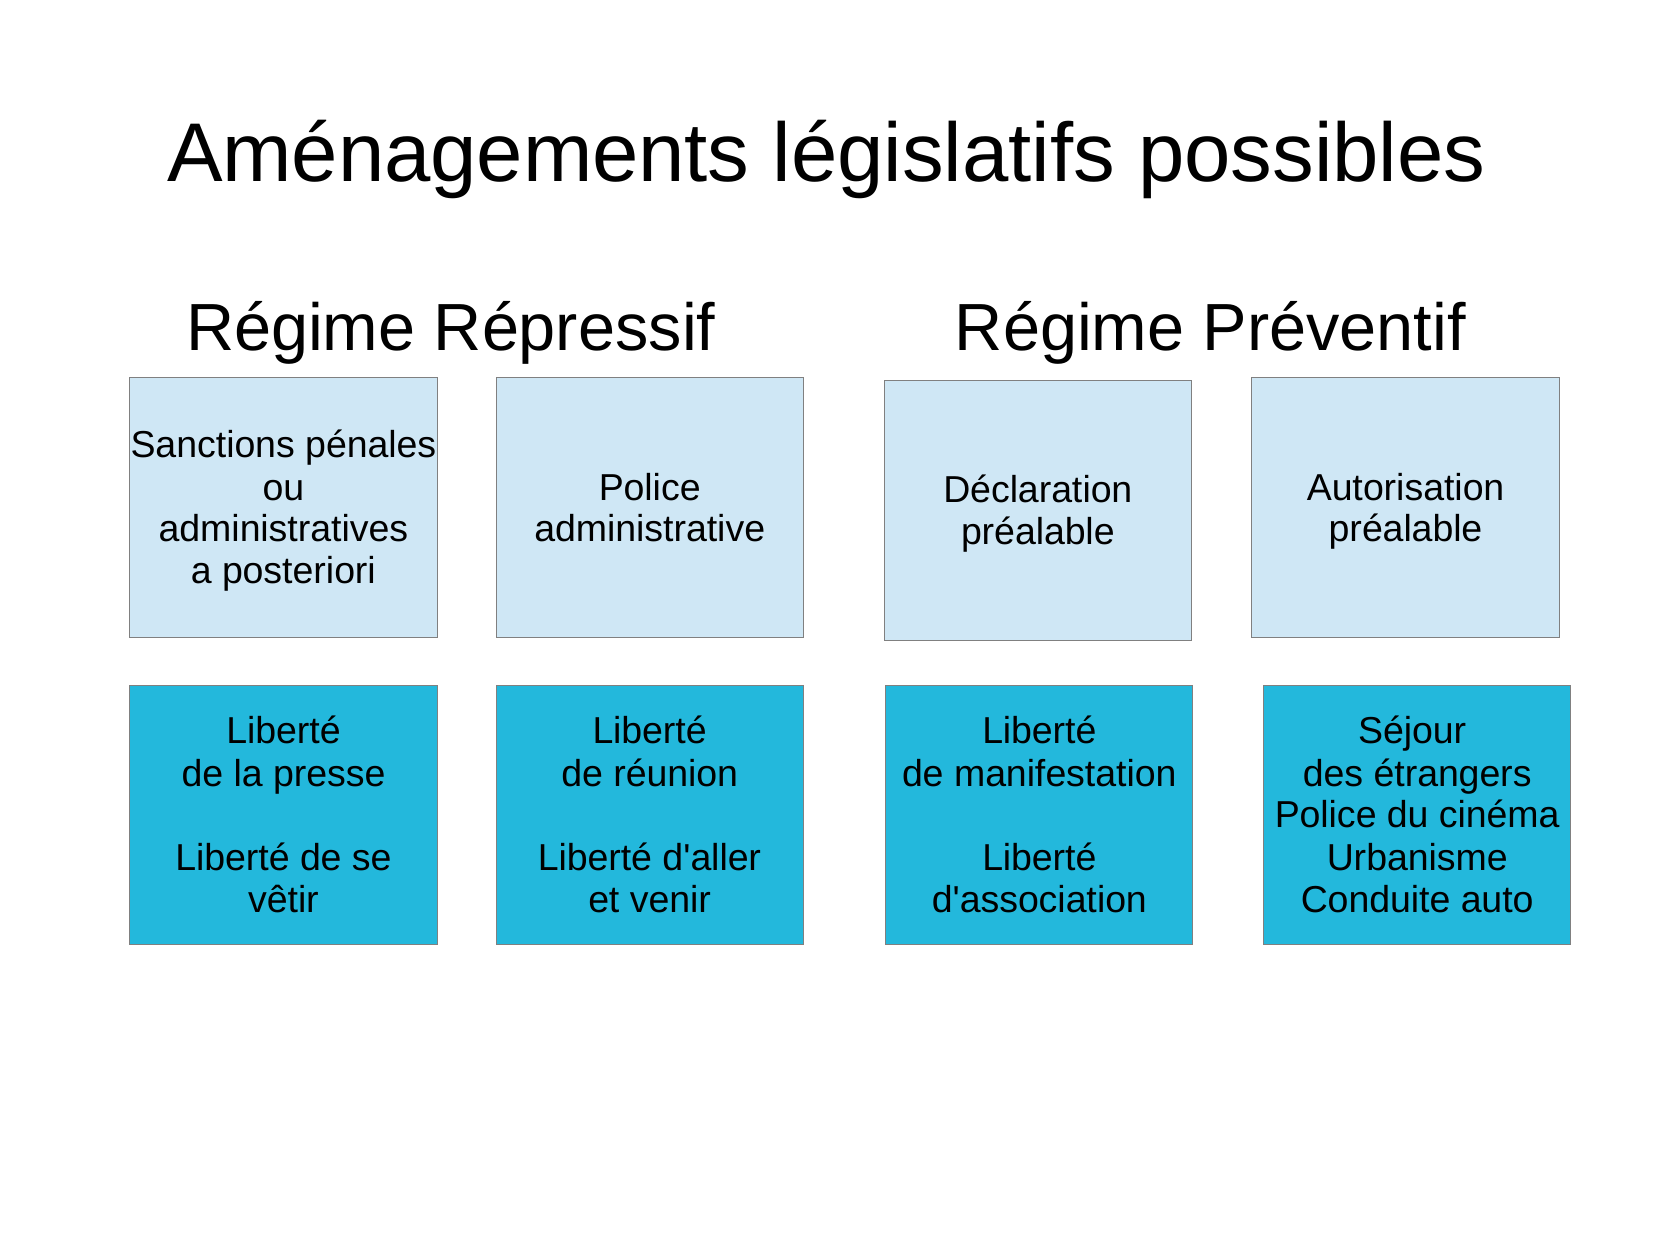

# Aménagements législatifs possibles
Régime Répressif Régime Préventif
Sanctions pénales
ou
administratives
a posteriori
Police
administrative
Autorisation
préalable
Déclaration
préalable
Liberté
de la presse
Liberté de se
vêtir
Liberté
de réunion
Liberté d'aller
et venir
Liberté
de manifestation
Liberté
d'association
Séjour
des étrangers
Police du cinéma
Urbanisme
Conduite auto